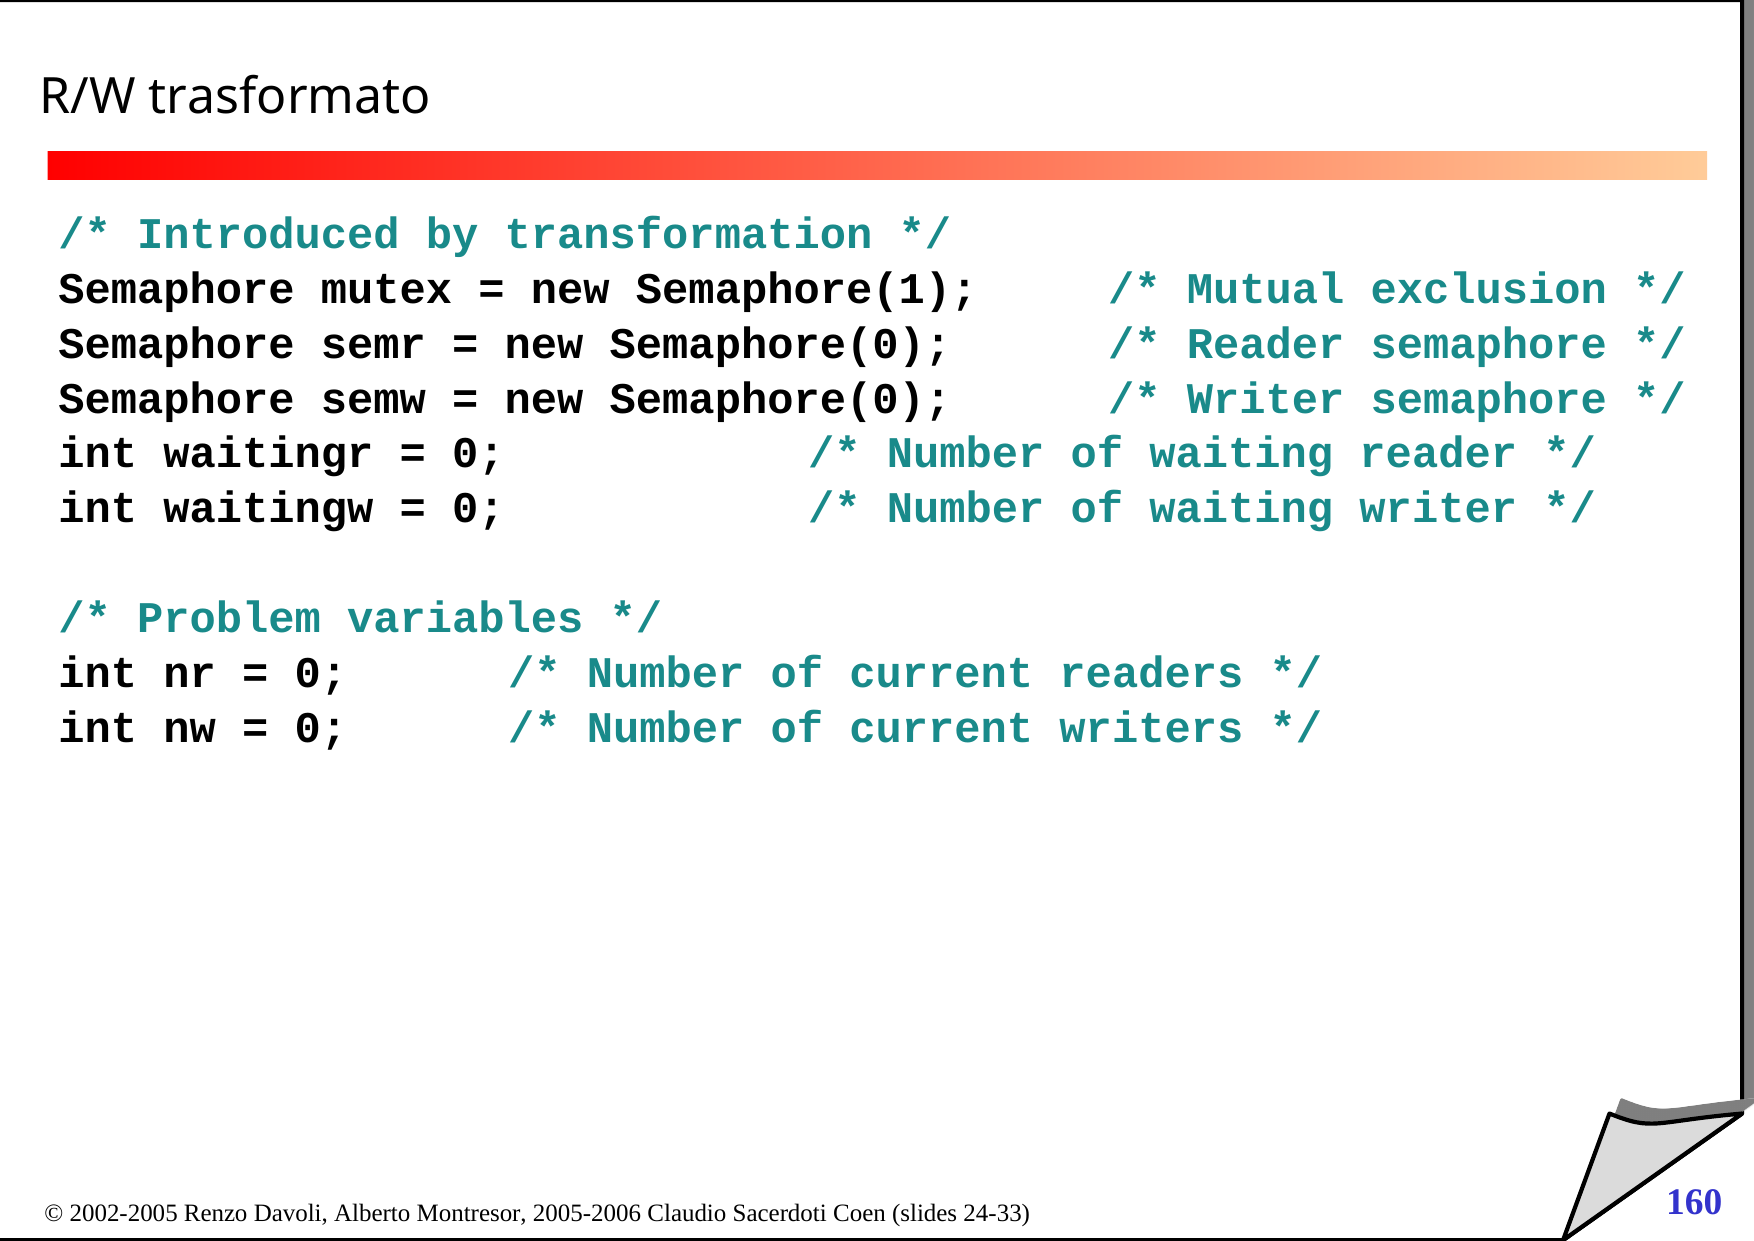

# R/W trasformato
/* Introduced by transformation */
Semaphore mutex = new Semaphore(1);	/* Mutual exclusion */
Semaphore semr = new Semaphore(0); 	/* Reader semaphore */
Semaphore semw = new Semaphore(0); 	/* Writer semaphore */
int waitingr = 0;			/* Number of waiting reader */
int waitingw = 0;			/* Number of waiting writer */
/* Problem variables */
int nr = 0;		/* Number of current readers */
int nw = 0;		/* Number of current writers */